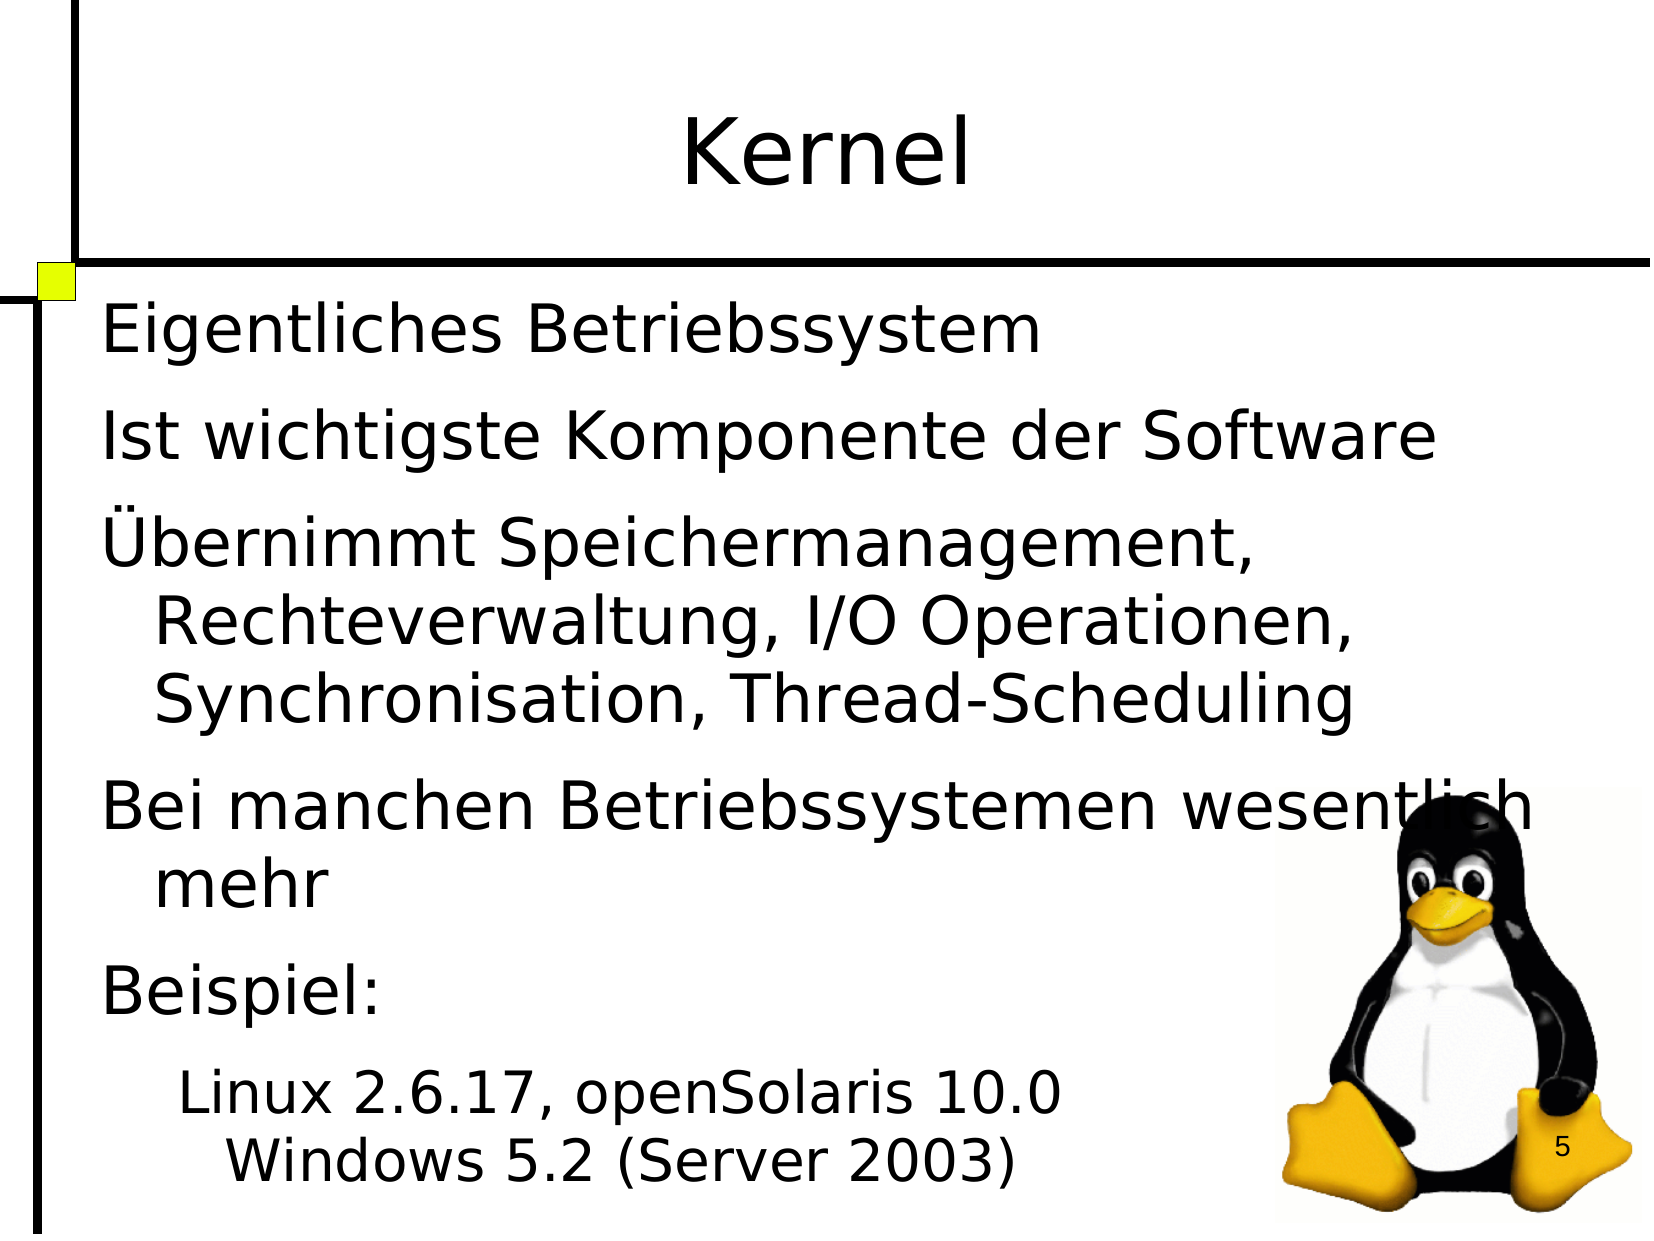

# Kernel
Eigentliches Betriebssystem
Ist wichtigste Komponente der Software
Übernimmt Speichermanagement, Rechteverwaltung, I/O Operationen, Synchronisation, Thread-Scheduling
Bei manchen Betriebssystemen wesentlich mehr
Beispiel:
Linux 2.6.17, openSolaris 10.0
Windows 5.2 (Server 2003)
5